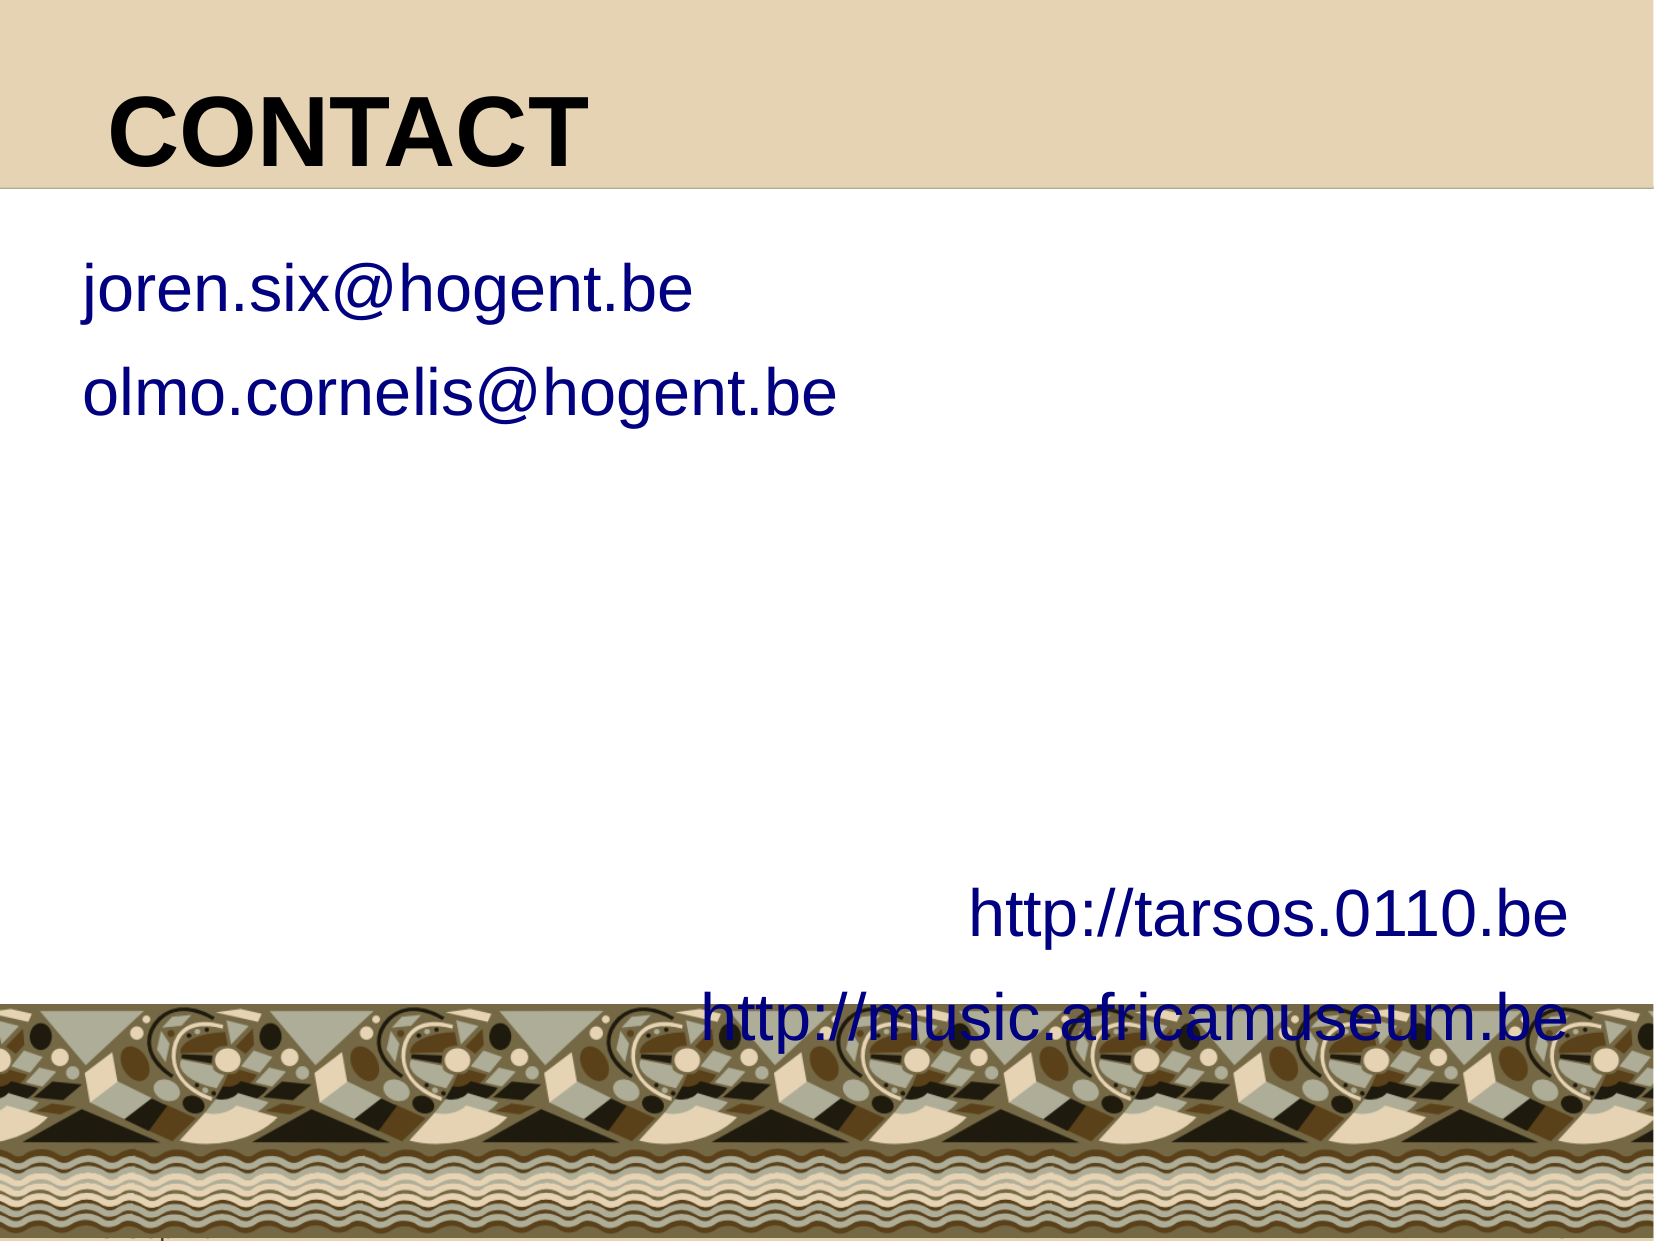

# CONTACT
joren.six@hogent.be
olmo.cornelis@hogent.be
http://tarsos.0110.be
http://music.africamuseum.be
Sound to Scale to Sound - ICMC 2012 - O. Cornelis & J. Six
13 Sep 2012
19